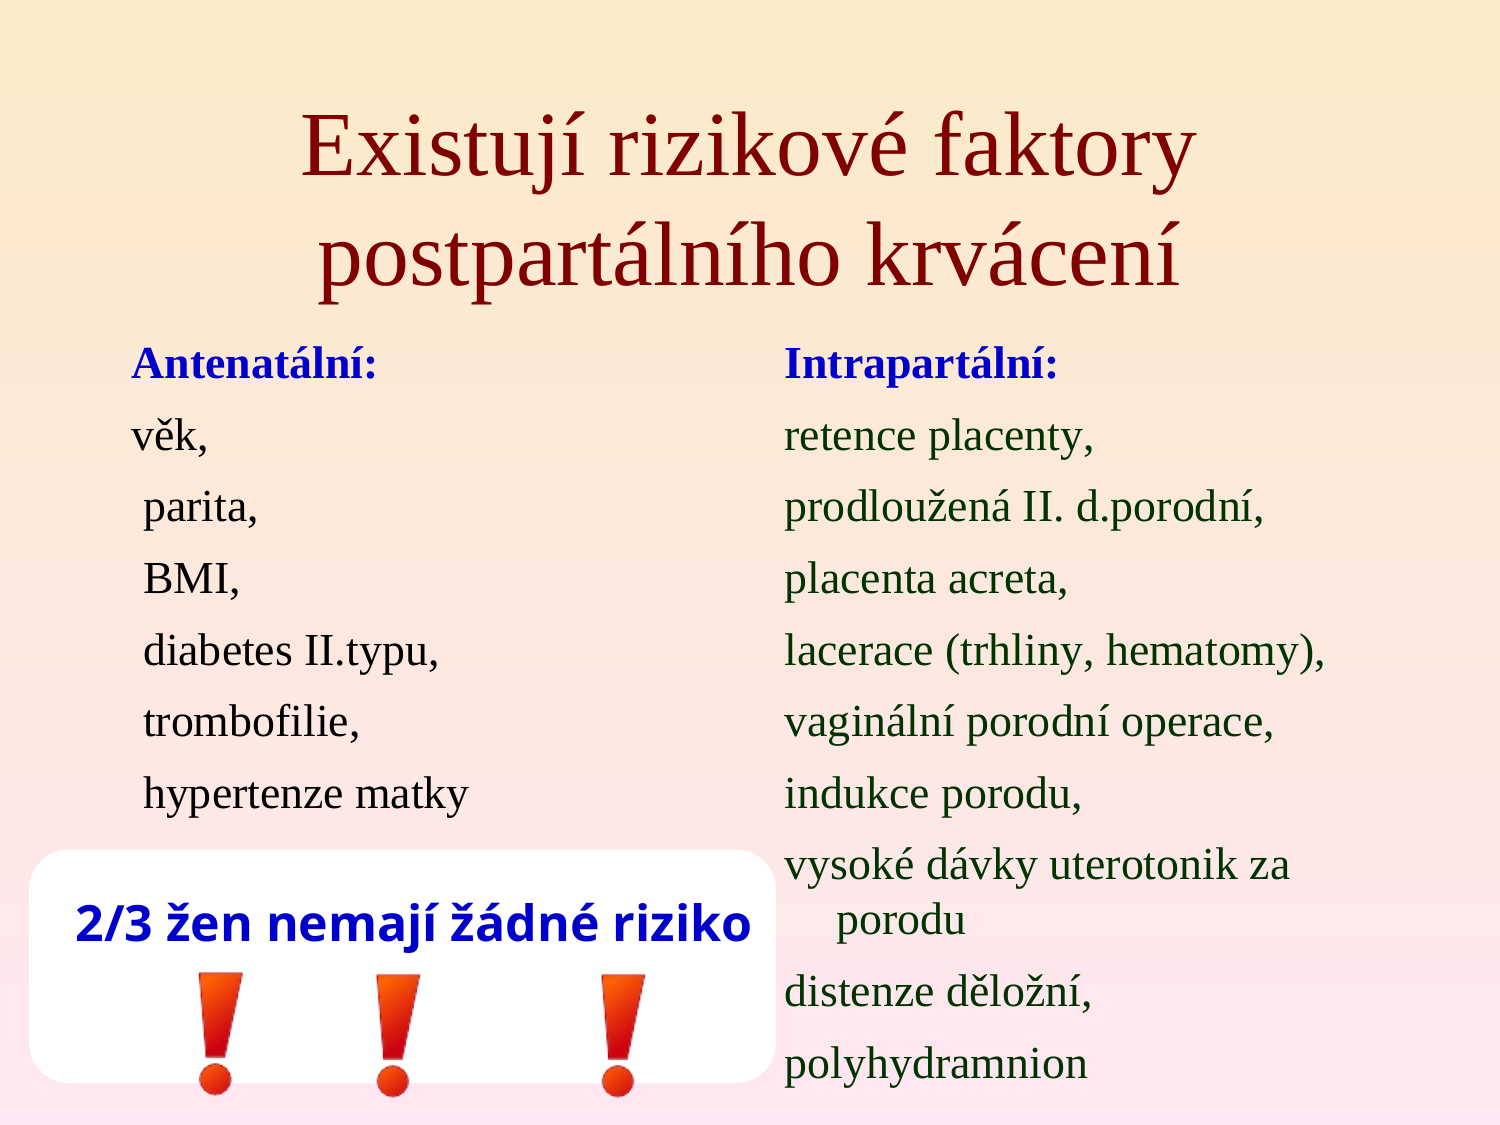

# Existují rizikové faktory postpartálního krvácení
Intrapartální:
retence placenty,
prodloužená II. d.porodní,
placenta acreta,
lacerace (trhliny, hematomy),
vaginální porodní operace,
indukce porodu,
vysoké dávky uterotonik za porodu
distenze děložní,
polyhydramnion
Antenatální:
věk,
 parita,
 BMI,
 diabetes II.typu,
 trombofilie,
 hypertenze matky
2/3 žen nemají žádné riziko